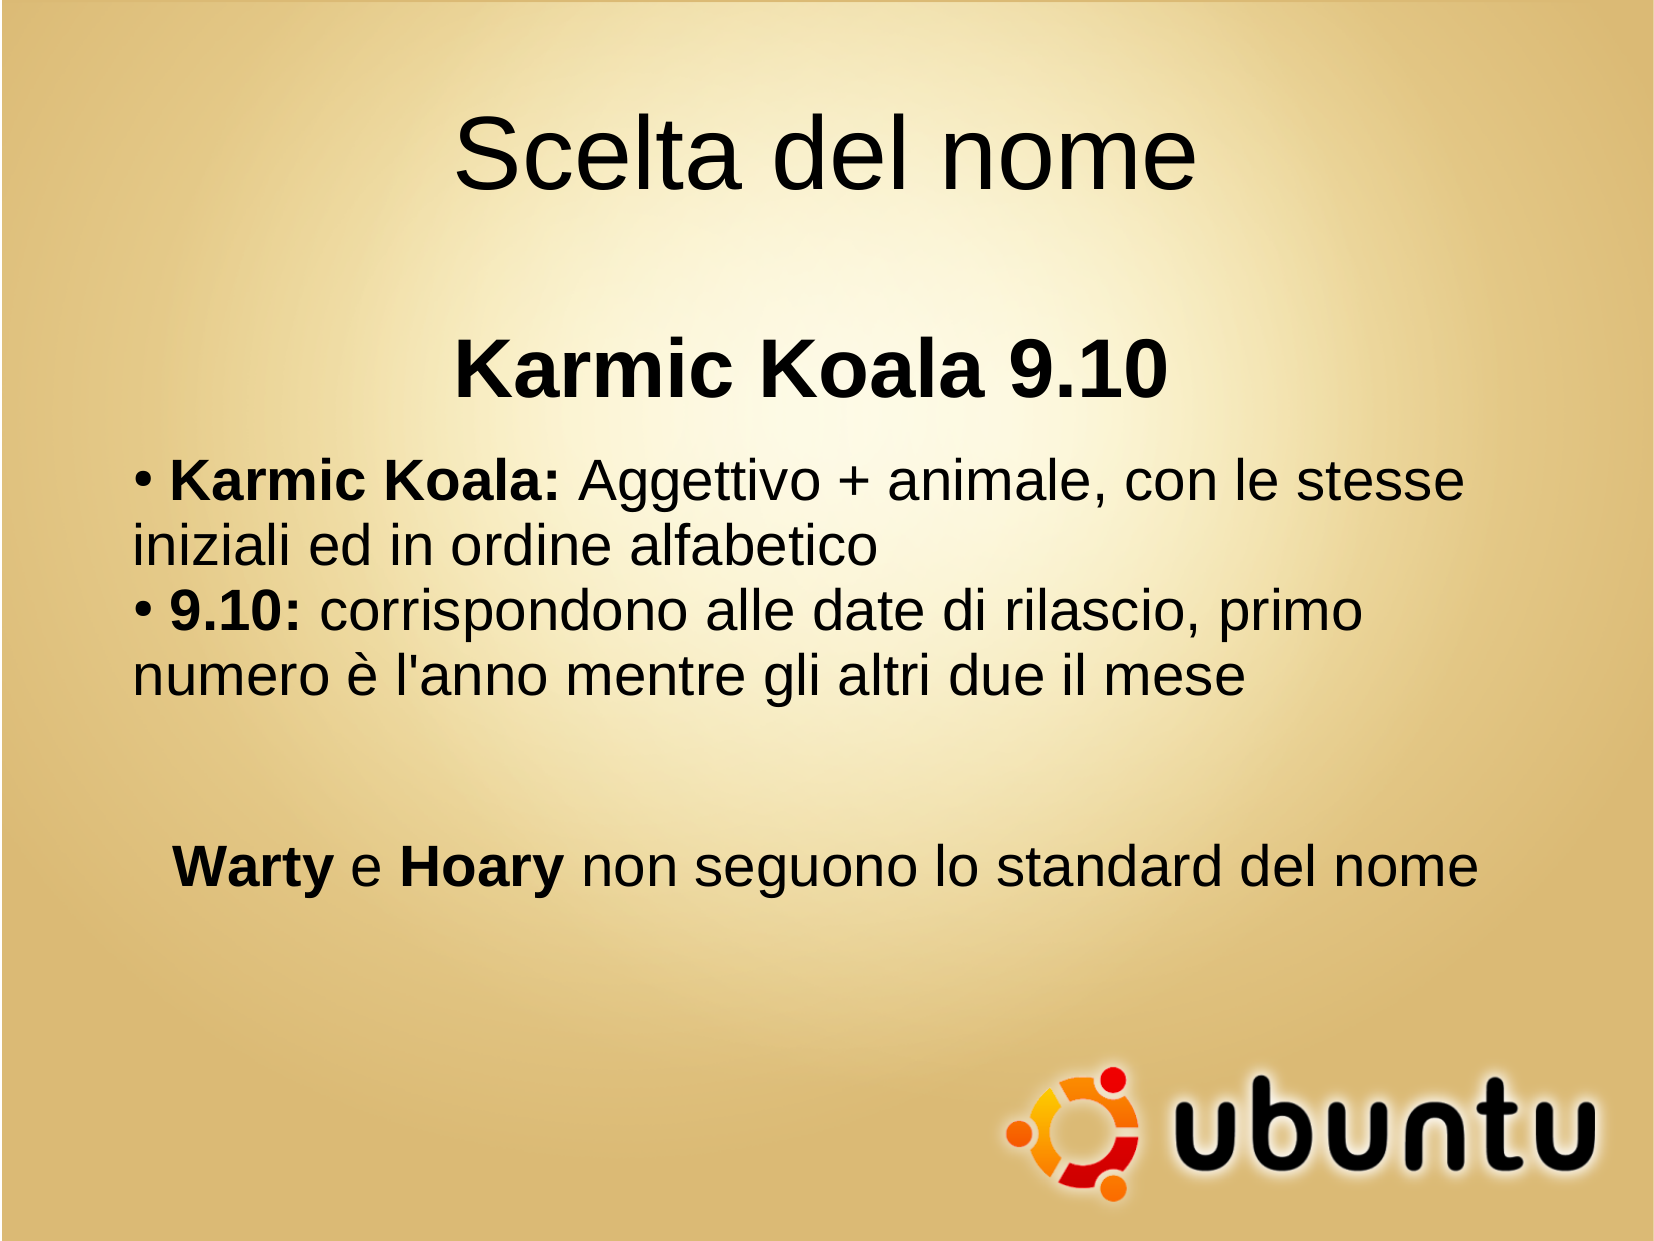

# Scelta del nome
Karmic Koala 9.10
 Karmic Koala: Aggettivo + animale, con le stesse iniziali ed in ordine alfabetico
 9.10: corrispondono alle date di rilascio, primo numero è l'anno mentre gli altri due il mese
Warty e Hoary non seguono lo standard del nome